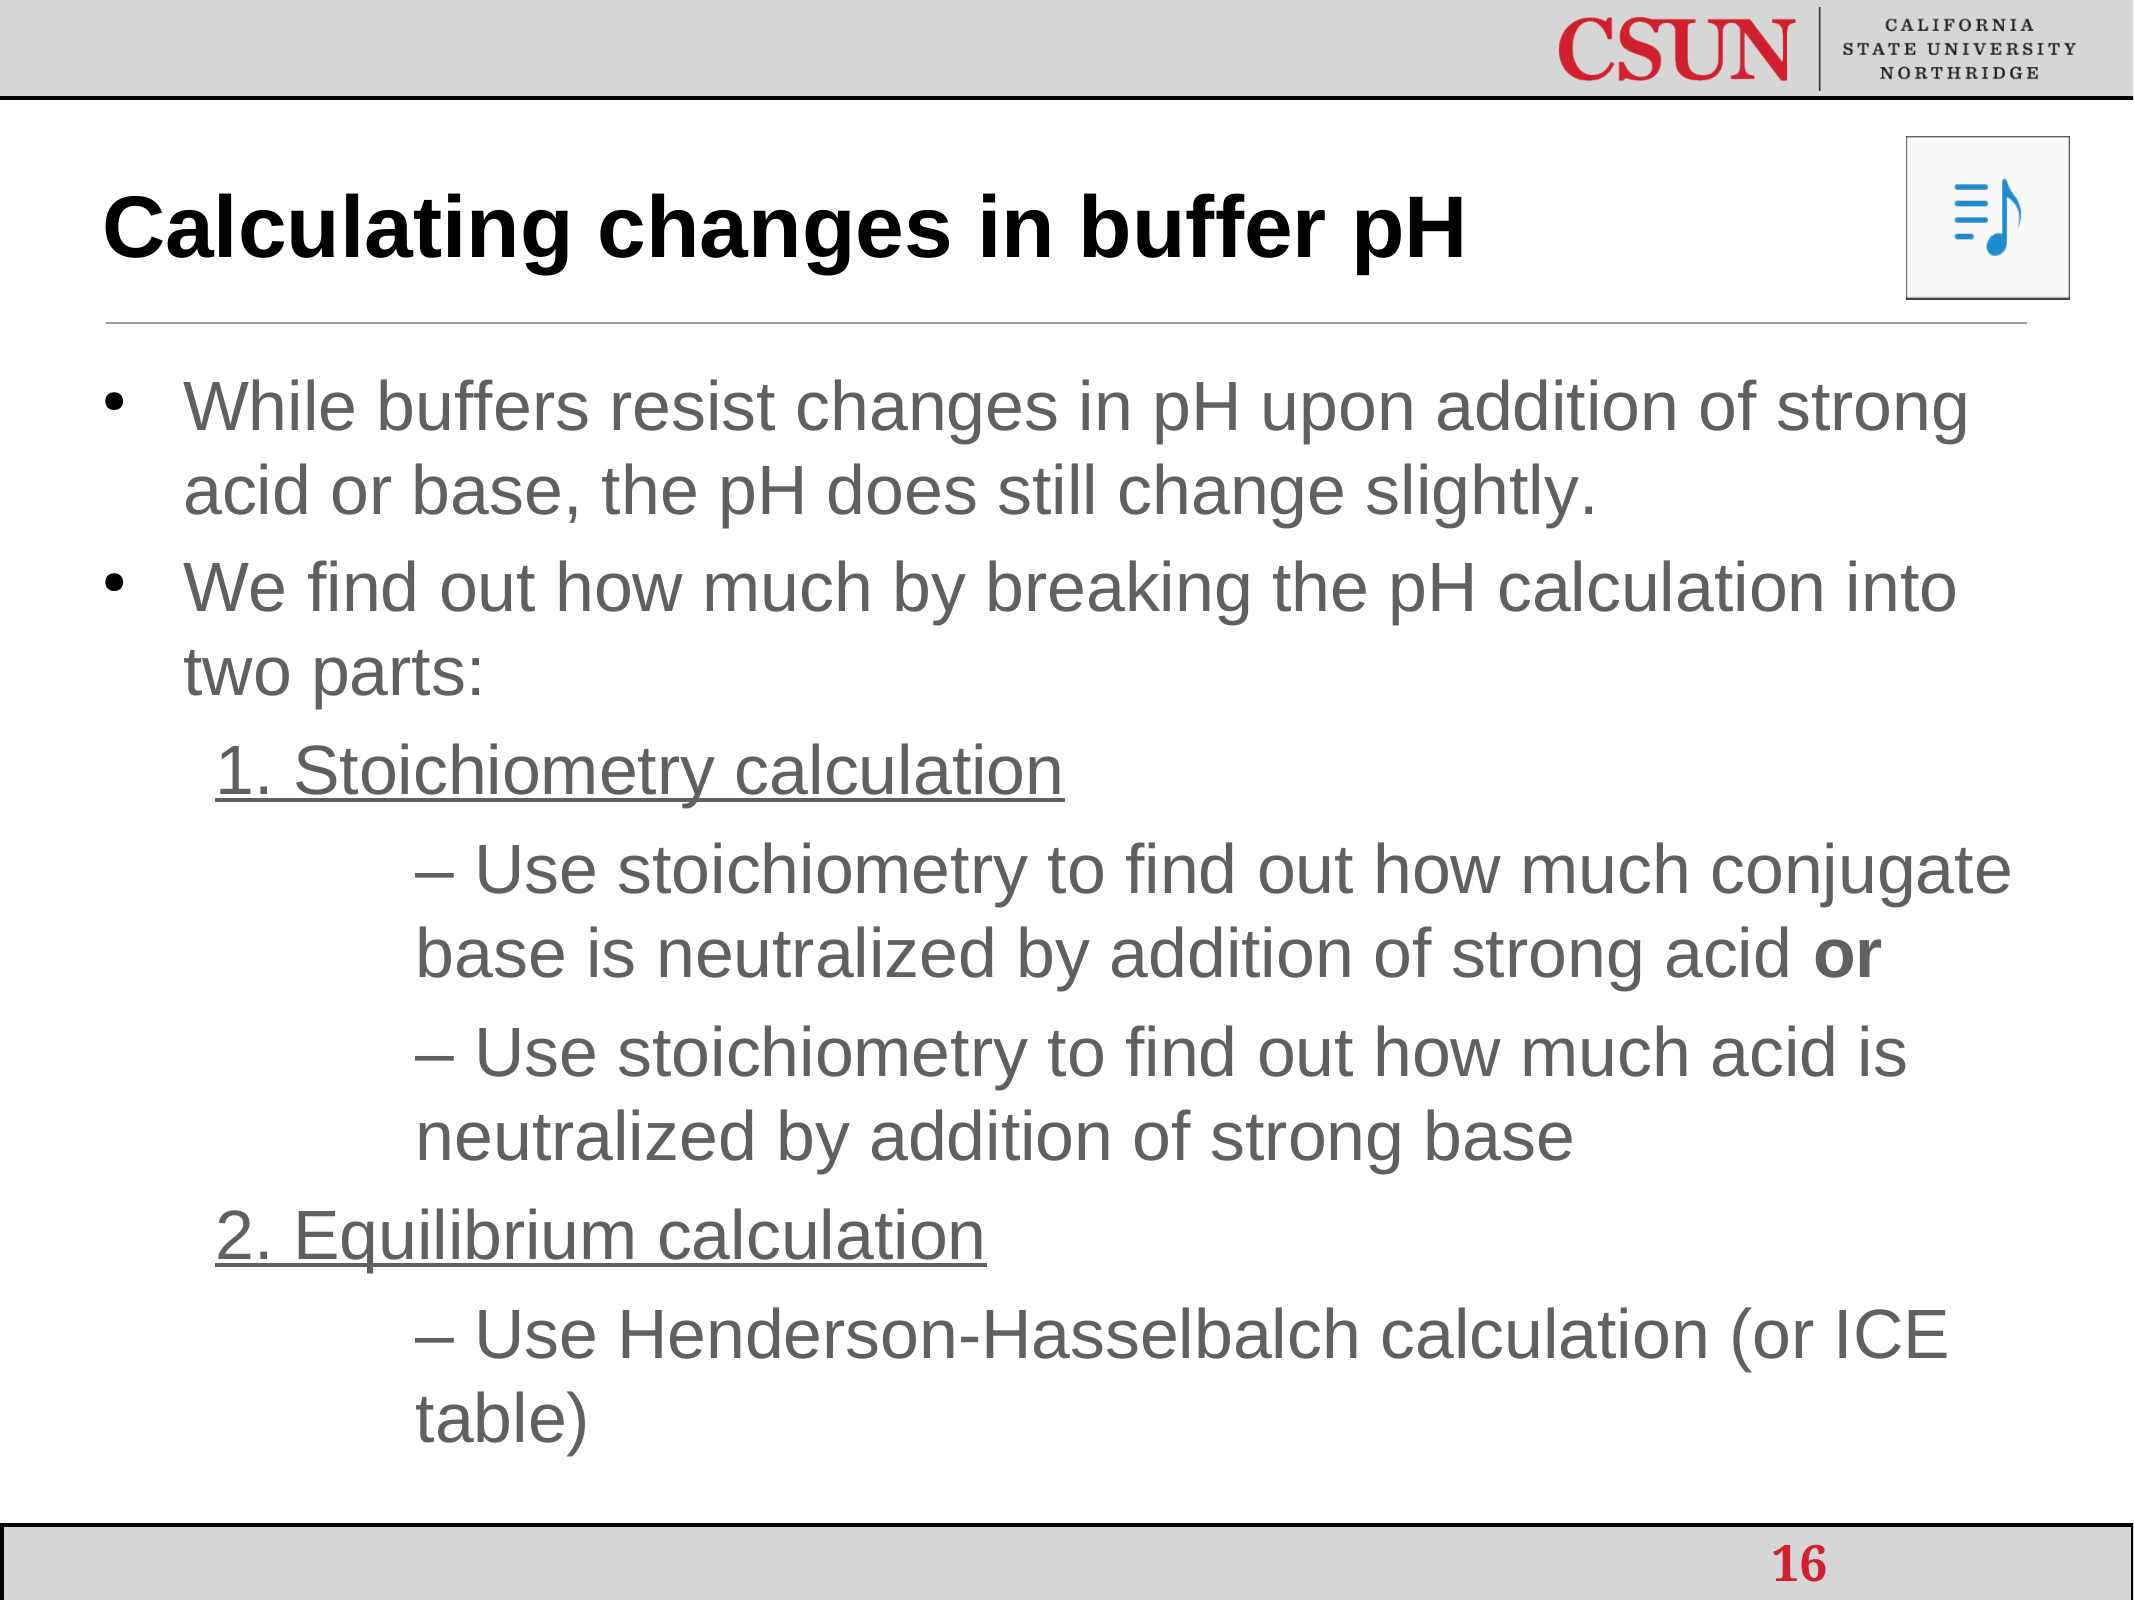

# Calculating changes in buffer pH
While buffers resist changes in pH upon addition of strong acid or base, the pH does still change slightly.
We find out how much by breaking the pH calculation into two parts:
1. Stoichiometry calculation
– Use stoichiometry to find out how much conjugate base is neutralized by addition of strong acid or
– Use stoichiometry to find out how much acid is neutralized by addition of strong base
2. Equilibrium calculation
– Use Henderson-Hasselbalch calculation (or ICE table)
16